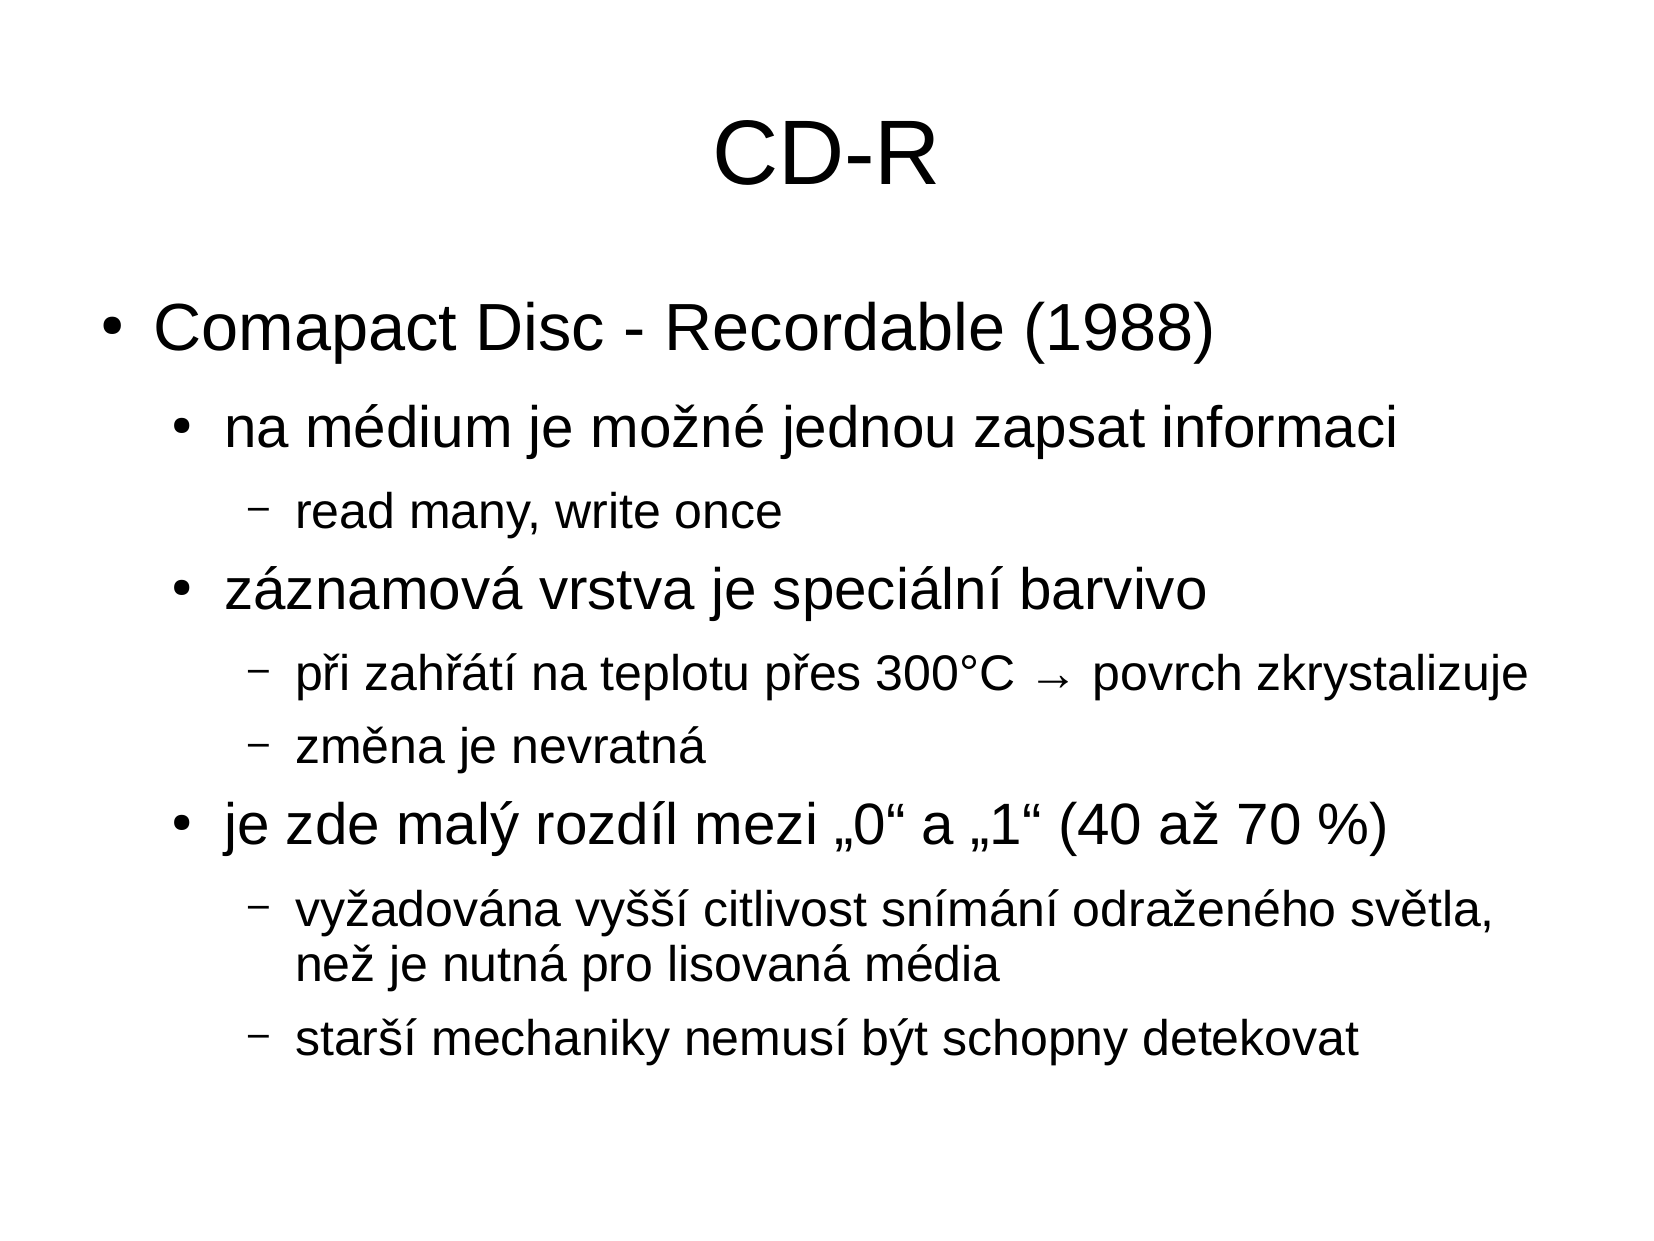

# CD-R
Comapact Disc - Recordable (1988)
na médium je možné jednou zapsat informaci
read many, write once
záznamová vrstva je speciální barvivo
při zahřátí na teplotu přes 300°C → povrch zkrystalizuje
změna je nevratná
je zde malý rozdíl mezi „0“ a „1“ (40 až 70 %)
vyžadována vyšší citlivost snímání odraženého světla, než je nutná pro lisovaná média
starší mechaniky nemusí být schopny detekovat